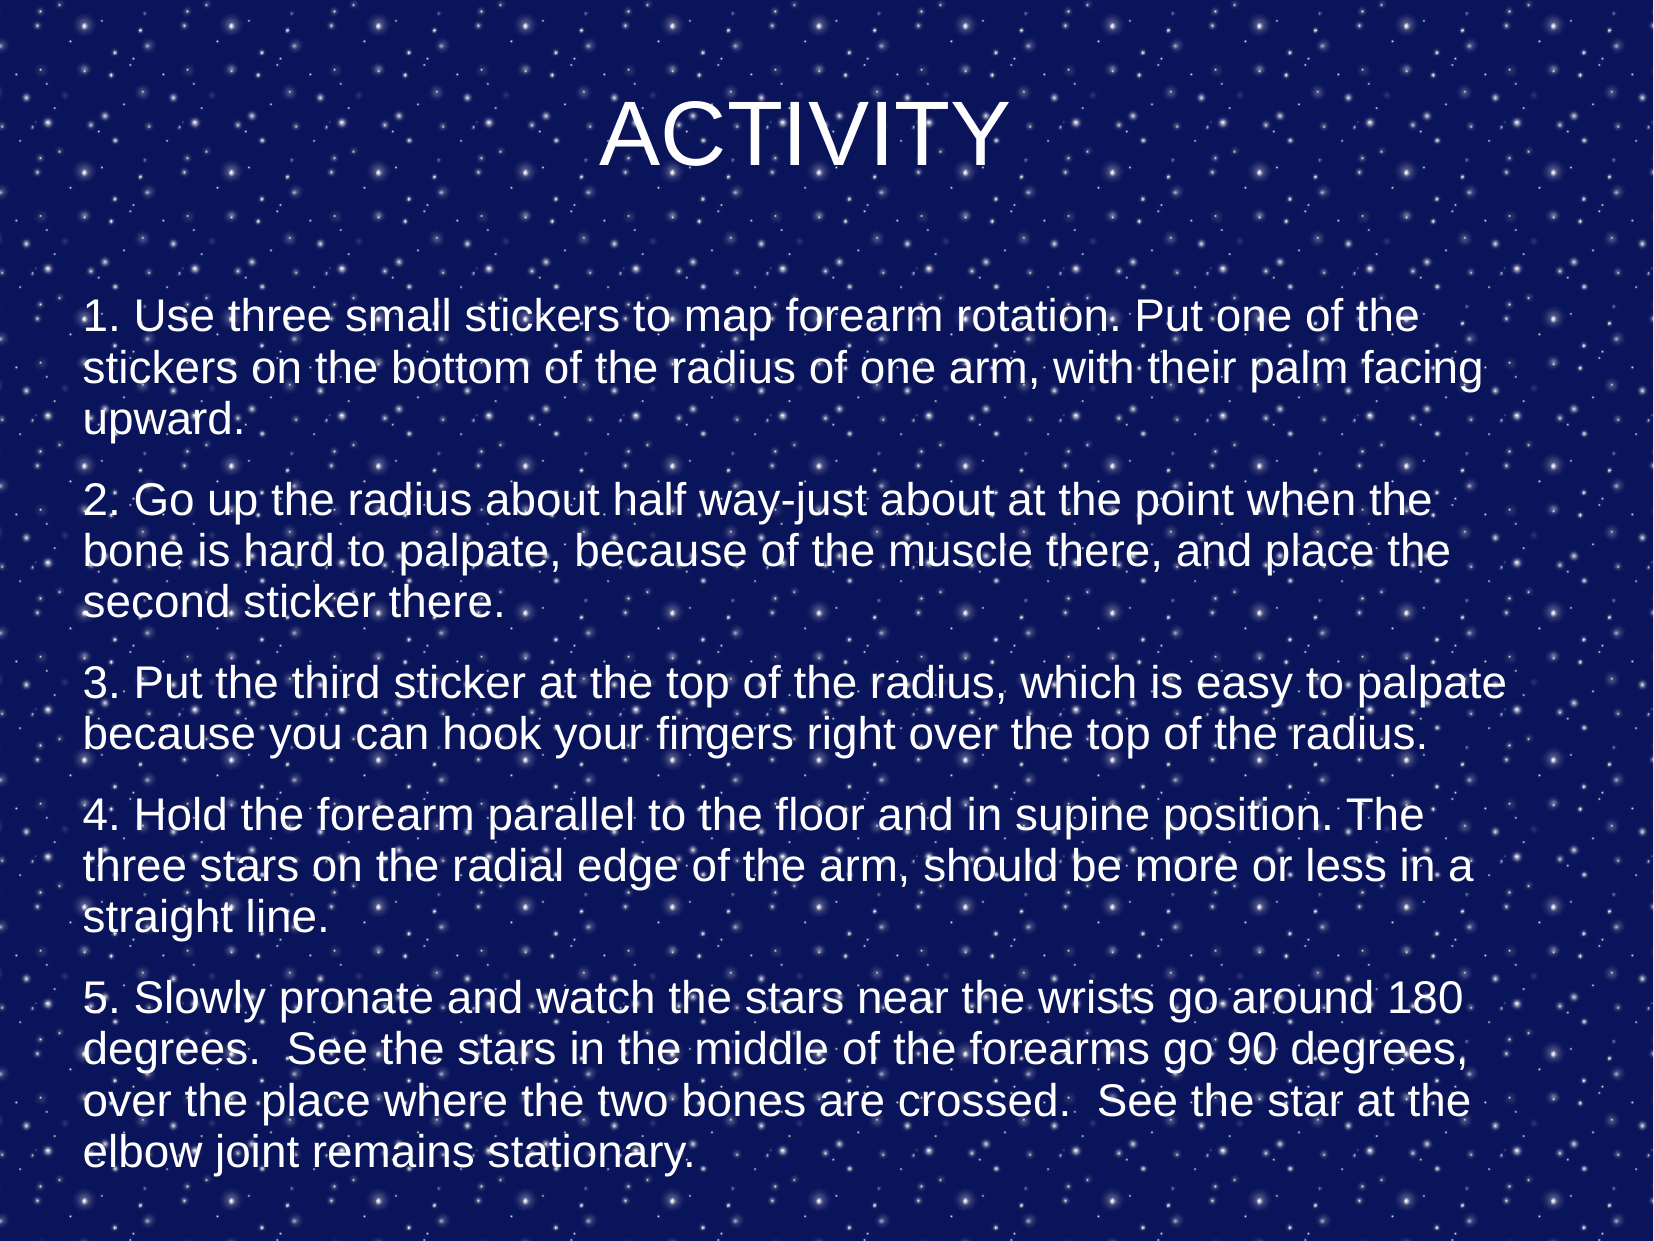

# ACTIVITY
1. Use three small stickers to map forearm rotation. Put one of the stickers on the bottom of the radius of one arm, with their palm facing upward.
2. Go up the radius about half way-just about at the point when the bone is hard to palpate, because of the muscle there, and place the second sticker there.
3. Put the third sticker at the top of the radius, which is easy to palpate because you can hook your fingers right over the top of the radius.
4. Hold the forearm parallel to the floor and in supine position. The three stars on the radial edge of the arm, should be more or less in a straight line.
5. Slowly pronate and watch the stars near the wrists go around 180 degrees. See the stars in the middle of the forearms go 90 degrees, over the place where the two bones are crossed. See the star at the elbow joint remains stationary.